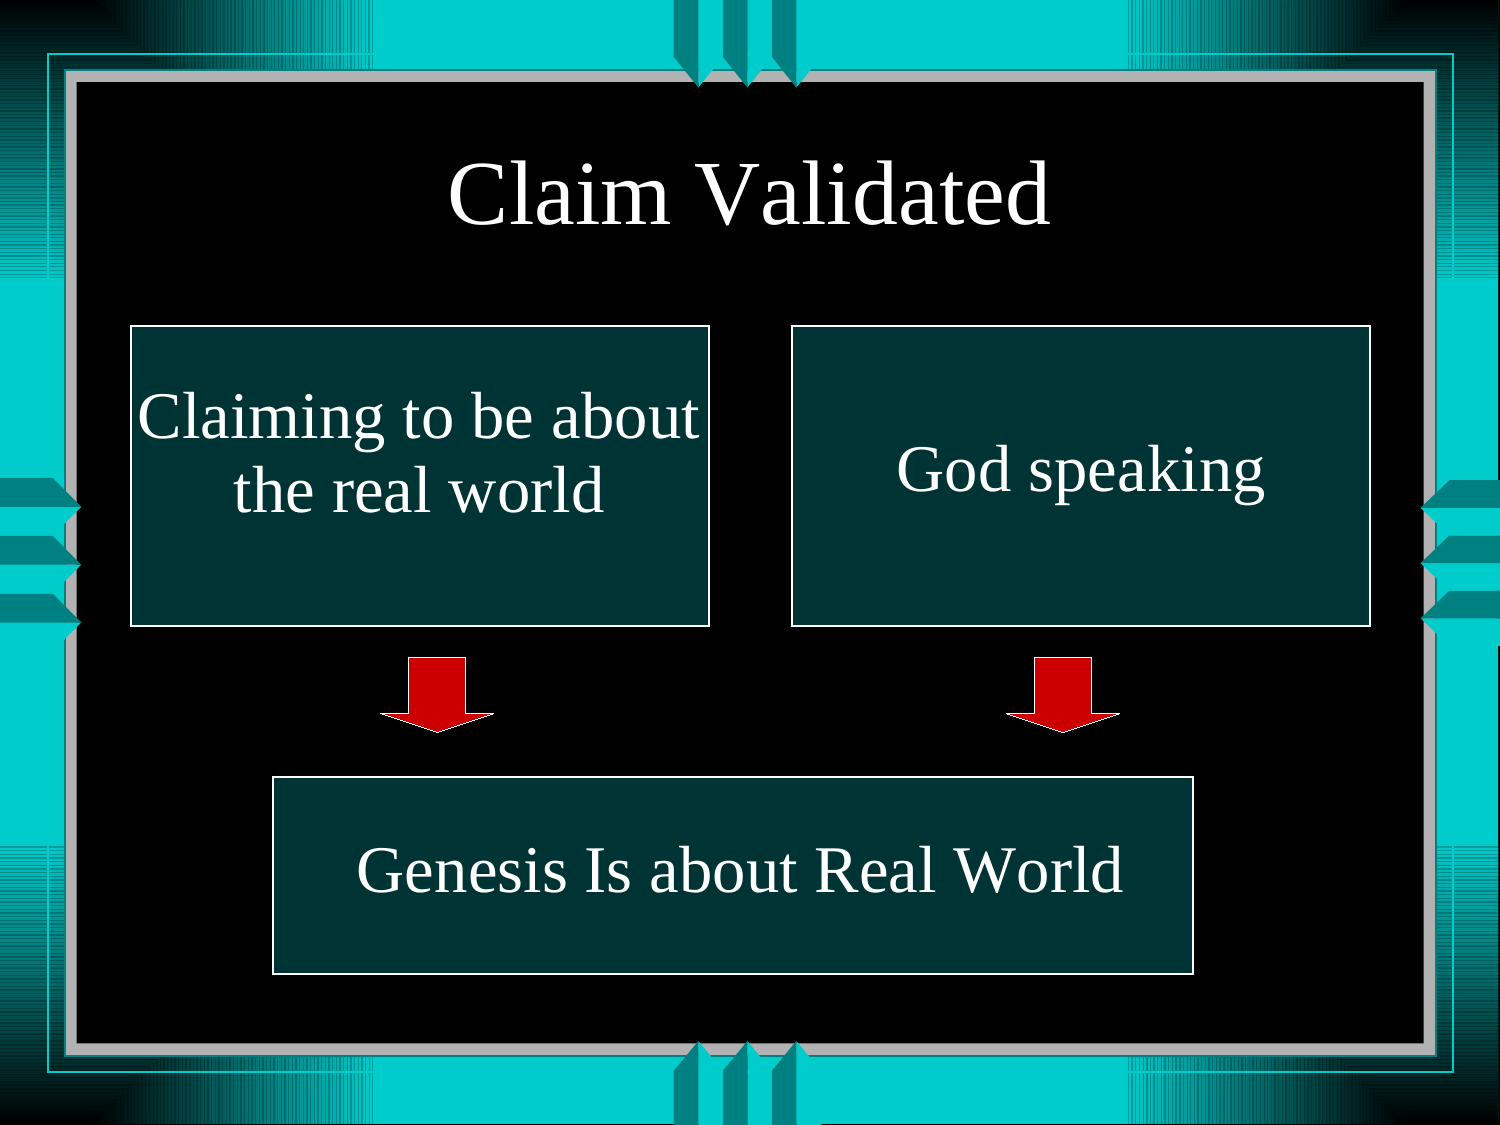

# Claim Validated
God speaking
Claiming to be about
the real world
Genesis Is about Real World